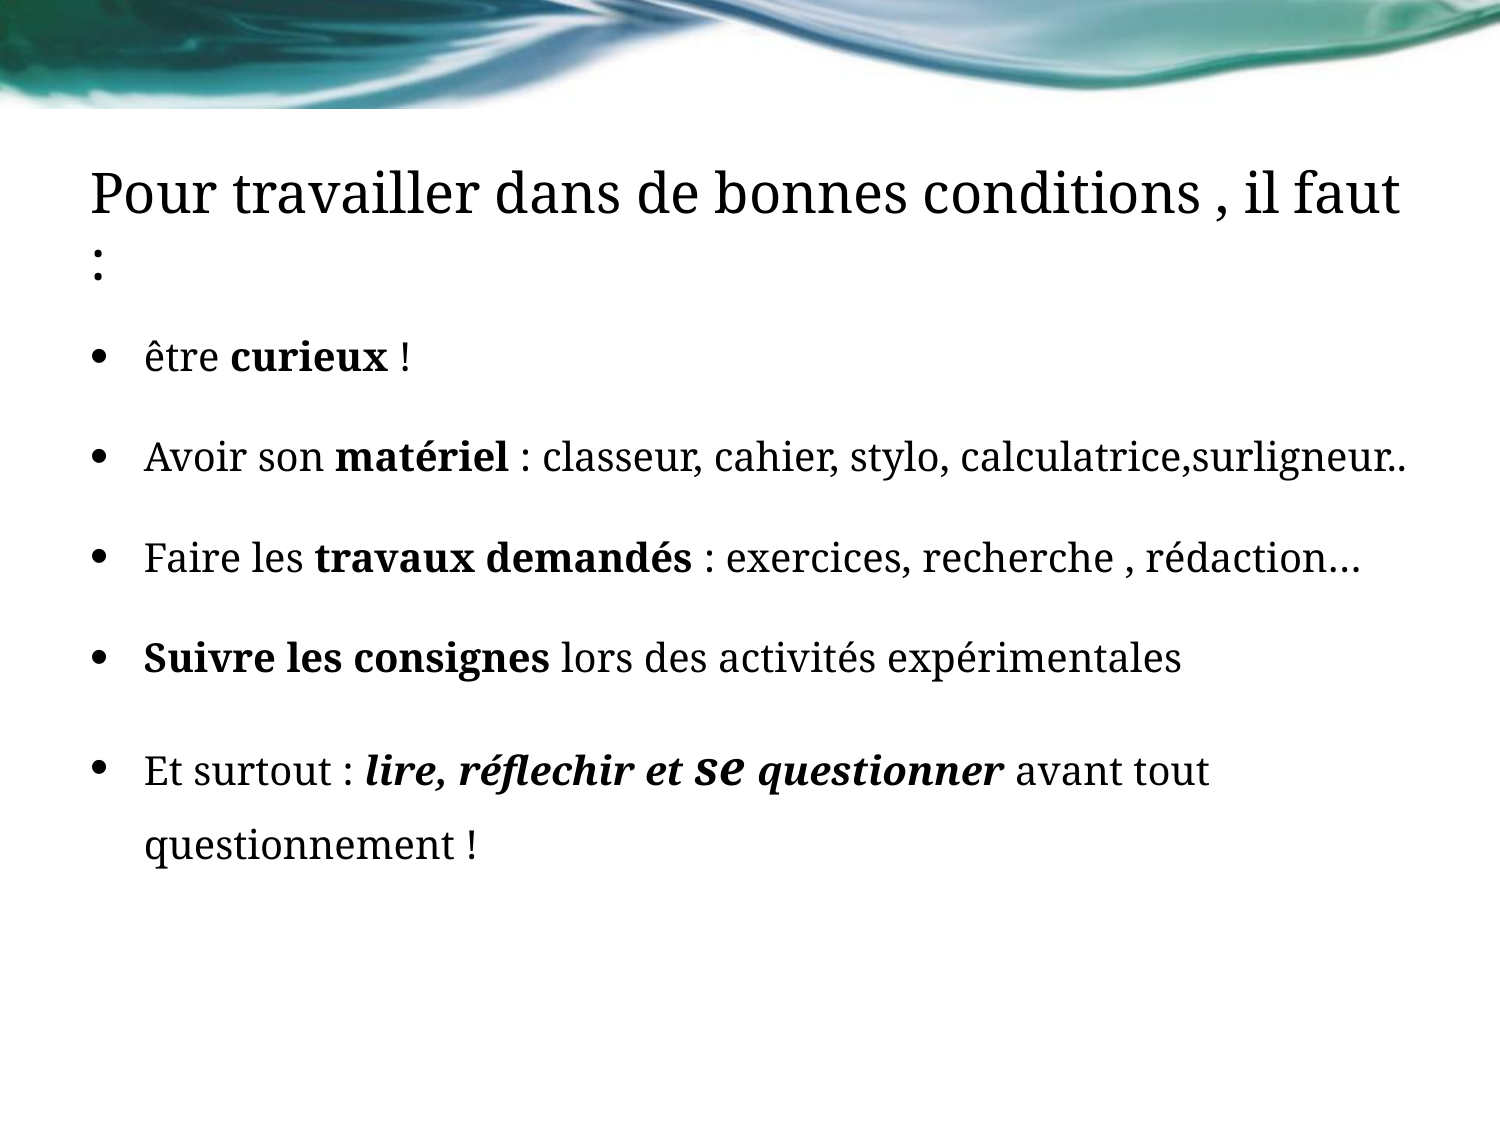

# Pour travailler dans de bonnes conditions , il faut :
être curieux !
Avoir son matériel : classeur, cahier, stylo, calculatrice,surligneur..
Faire les travaux demandés : exercices, recherche , rédaction…
Suivre les consignes lors des activités expérimentales
Et surtout : lire, réflechir et se questionner avant tout questionnement !